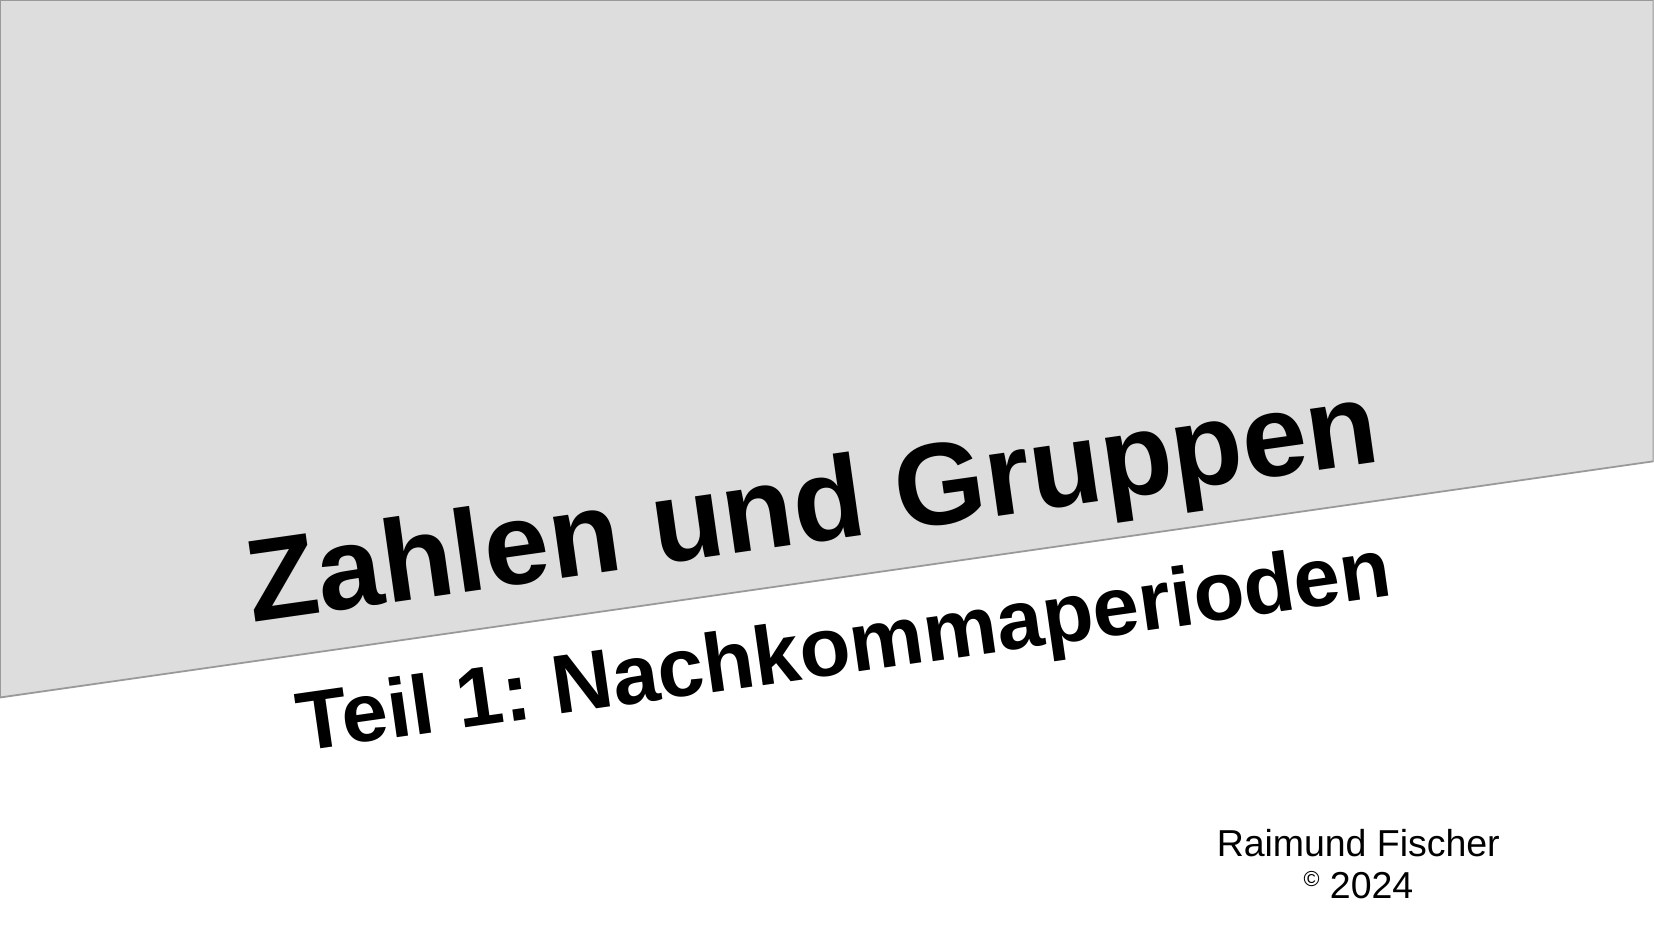

# Zahlen und Gruppen
Teil 1: Nachkommaperioden
Raimund Fischer
© 2024